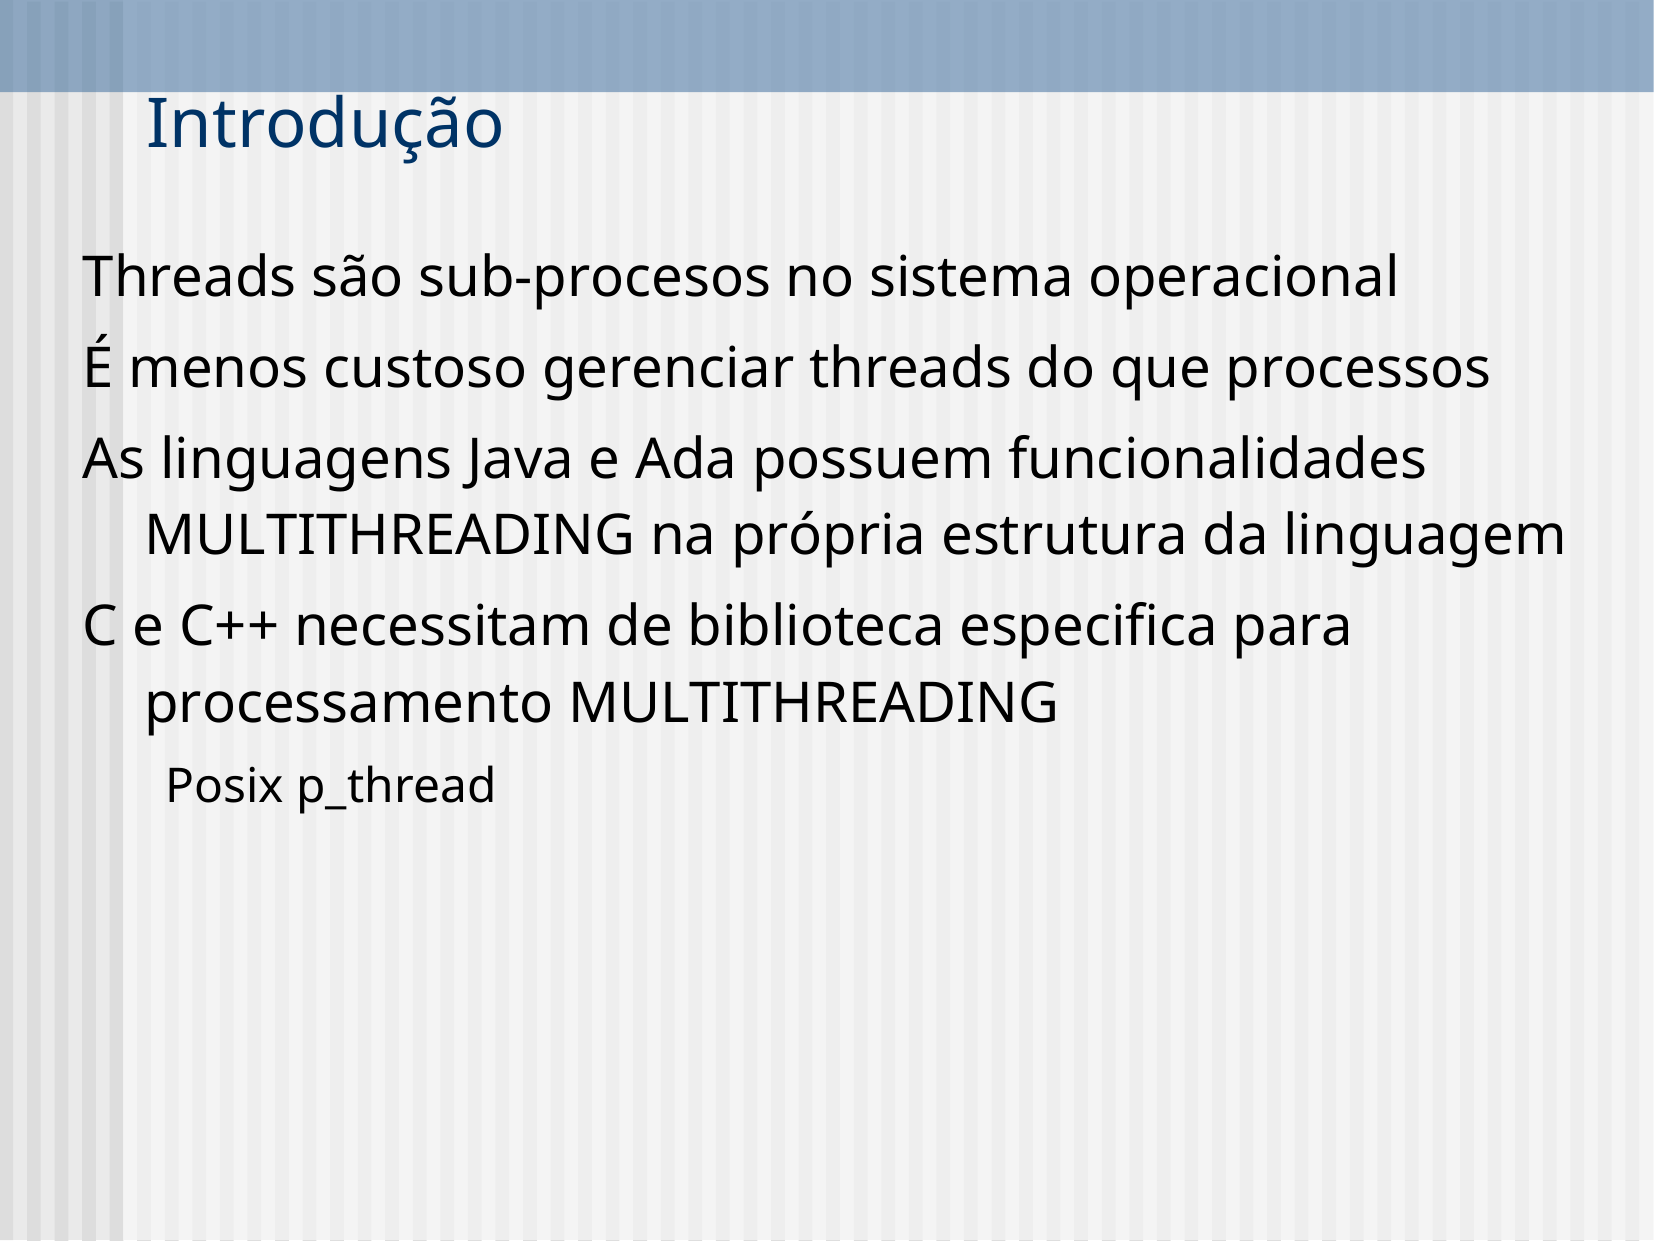

# Introdução
Threads são sub-procesos no sistema operacional
É menos custoso gerenciar threads do que processos
As linguagens Java e Ada possuem funcionalidades MULTITHREADING na própria estrutura da linguagem
C e C++ necessitam de biblioteca especifica para processamento MULTITHREADING
Posix p_thread